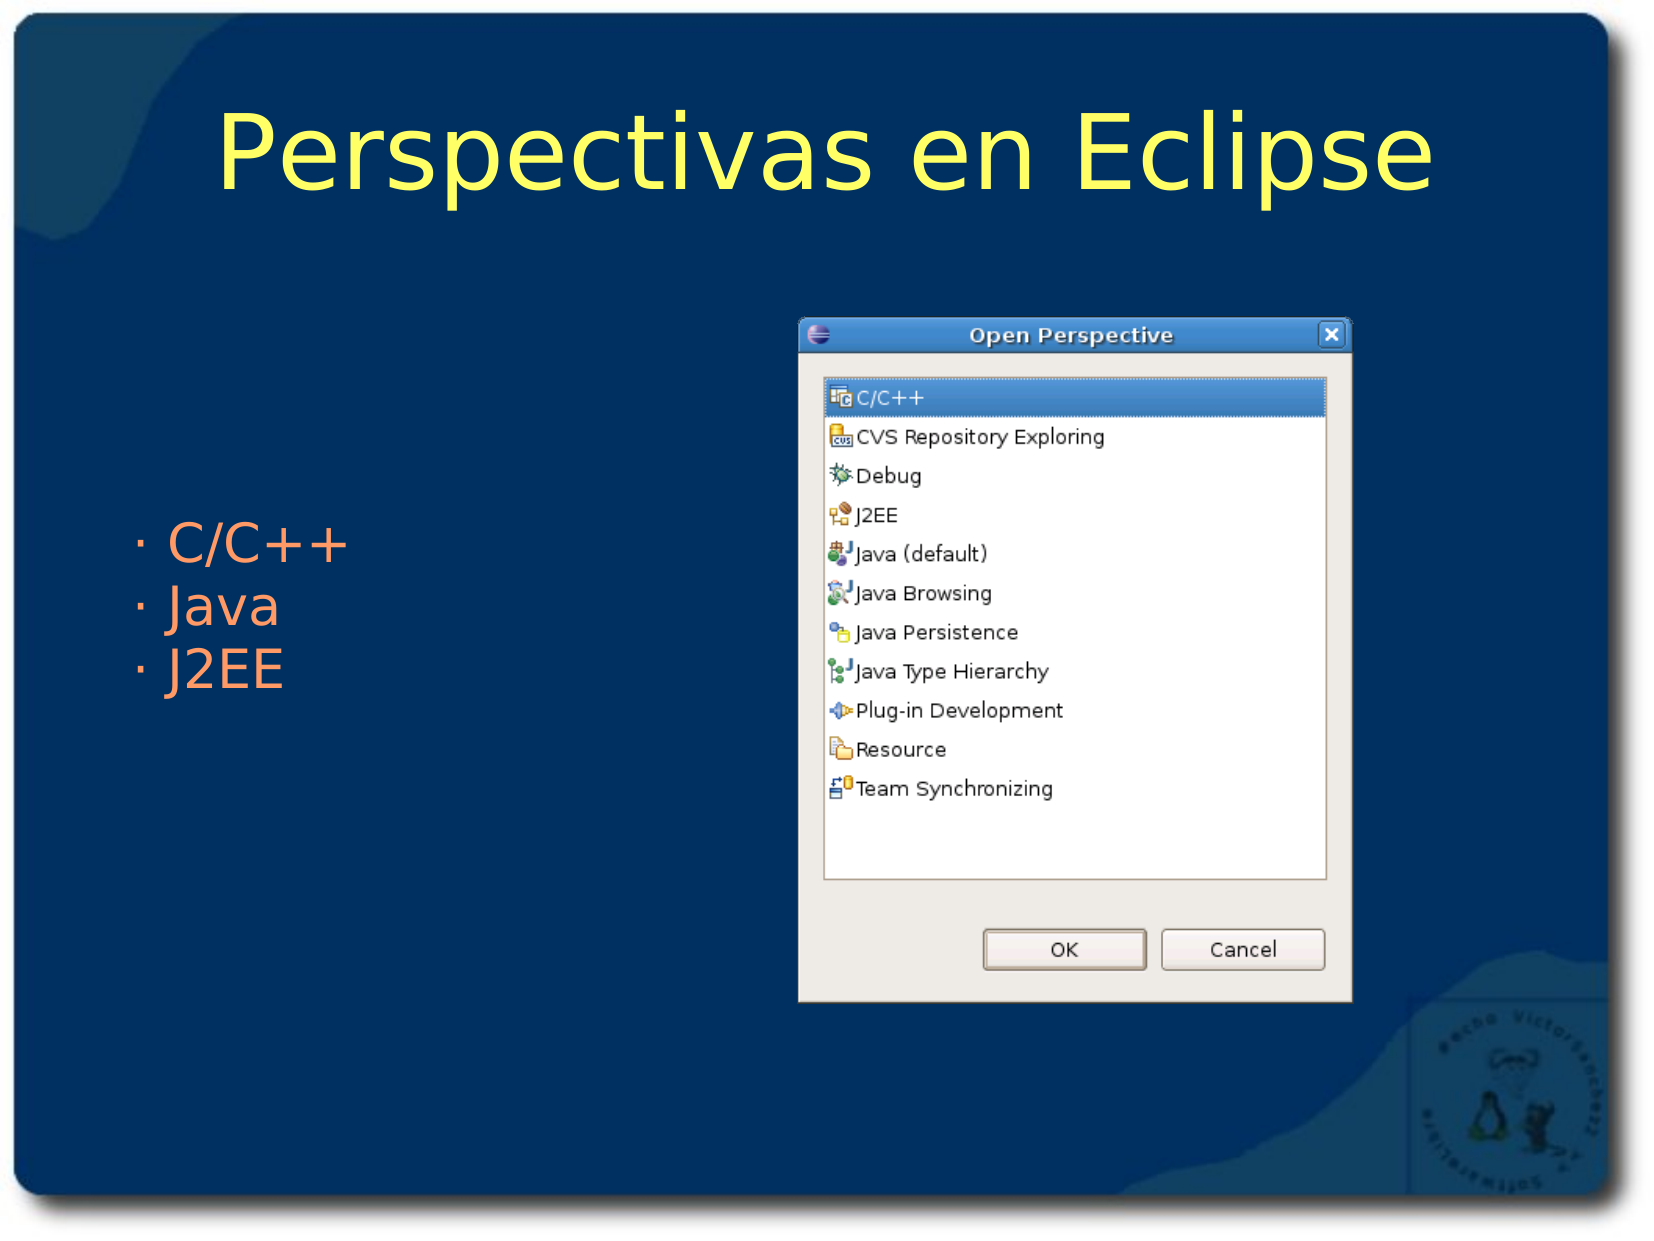

Perspectivas en Eclipse
#
· C/C++
· Java
· J2EE